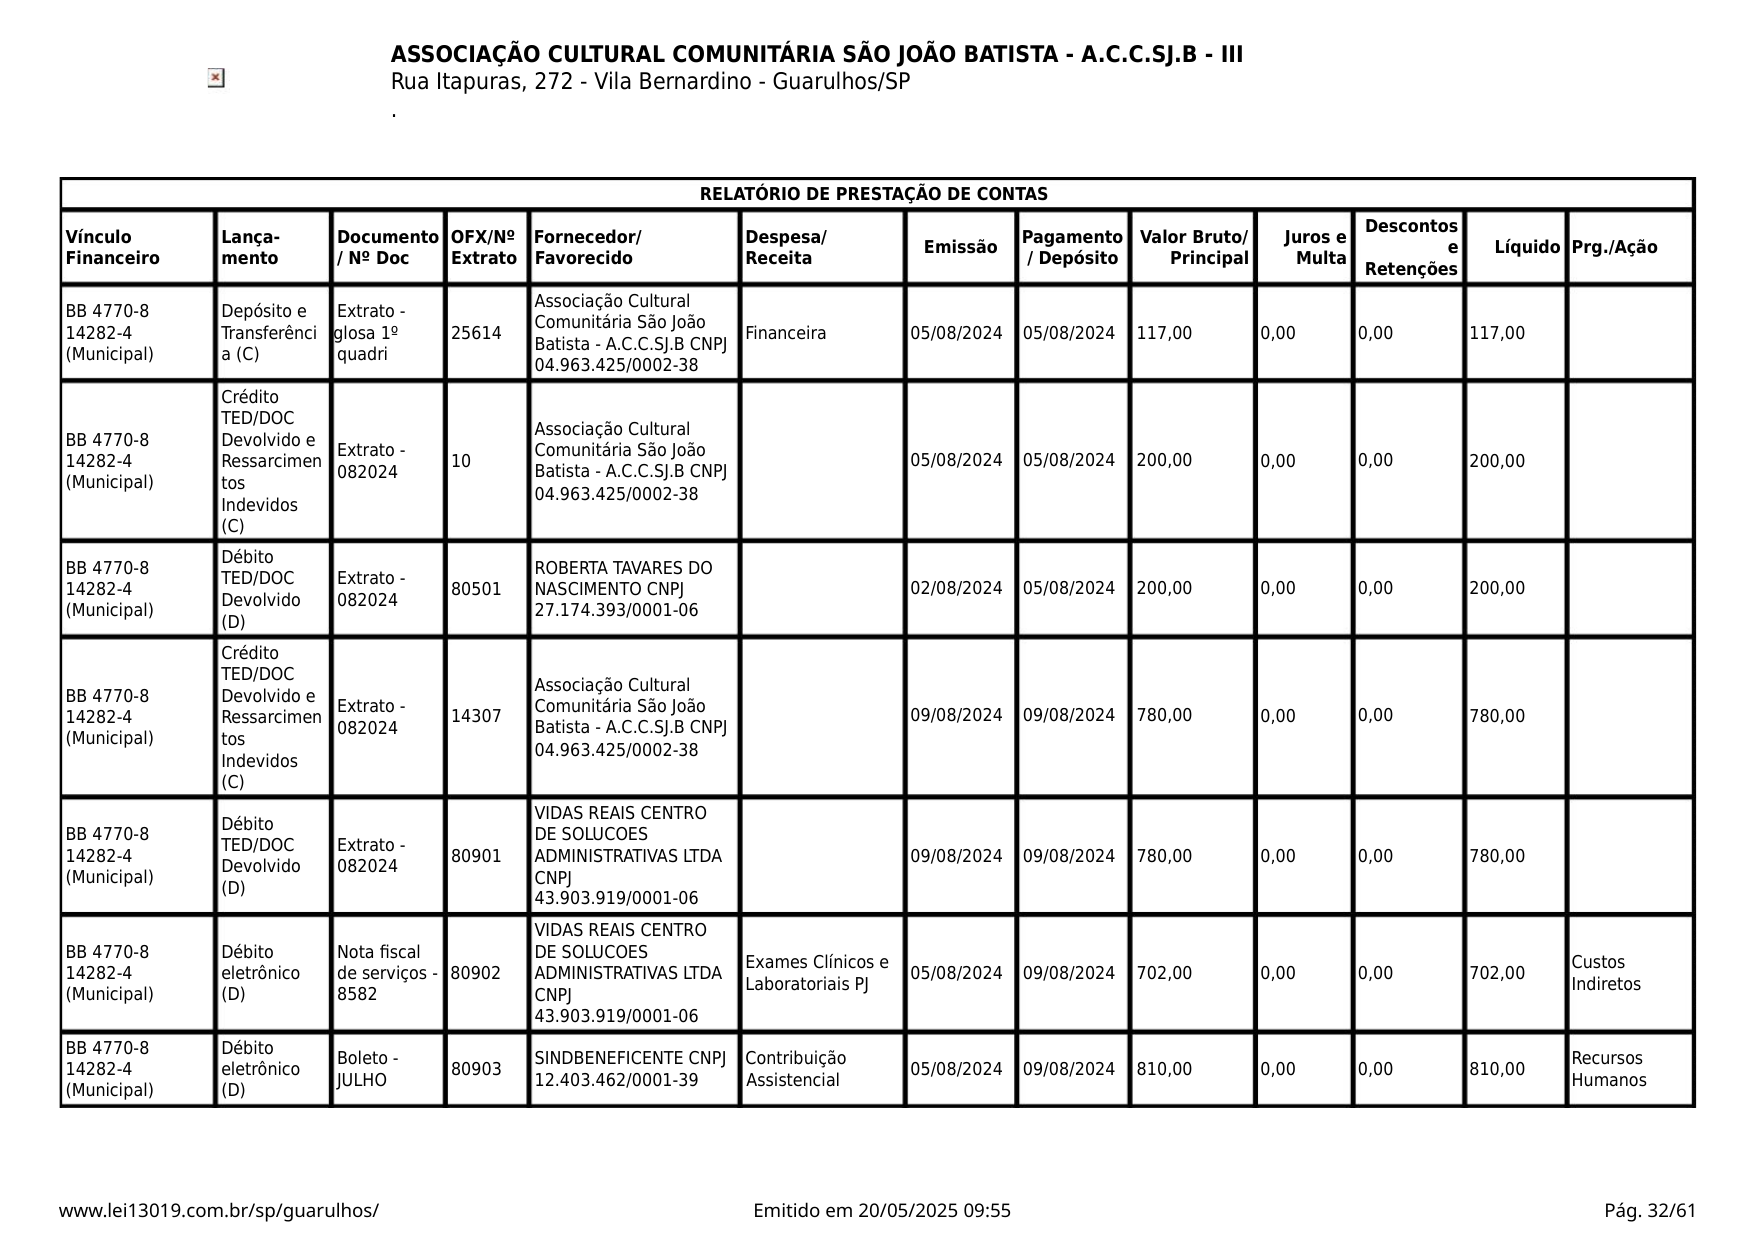

ASSOCIAÇÃO CULTURAL COMUNITÁRIA SÃO JOÃO BATISTA - A.C.C.SJ.B - III
Rua Itapuras, 272 - Vila Bernardino - Guarulhos/SP
.
RELATÓRIO DE PRESTAÇÃO DE CONTAS
Descontos
e
Retenções
Vínculo
Financeiro
Lança-
mento
Documento OFX/Nº Fornecedor/
Despesa/
Receita
Pagamento Valor Bruto/
/ Depósito Principal
Juros e
Multa
Emissão
Líquido Prg./Ação
/ Nº Doc
Extrato Favorecido
Associação Cultural
BB 4770-8
14282-4
(Municipal)
Depósito e
Transferênci glosa 1º
a (C)
Extrato -
Comunitária São João
Batista - A.C.C.SJ.B CNPJ
04.963.425/0002-38
25614
Financeira
05/08/2024 05/08/2024 117,00
05/08/2024 05/08/2024 200,00
02/08/2024 05/08/2024 200,00
09/08/2024 09/08/2024 780,00
0,00
0,00
0,00
0,00
0,00
117,00
quadri
Crédito
TED/DOC
Devolvido e
Ressarcimen
tos
Indevidos
(C)
Associação Cultural
Comunitária São João
Batista - A.C.C.SJ.B CNPJ
04.963.425/0002-38
BB 4770-8
14282-4
(Municipal)
Extrato -
082024
10
0,00
0,00
0,00
200,00
200,00
780,00
Débito
TED/DOC
Devolvido
(D)
BB 4770-8
14282-4
(Municipal)
ROBERTA TAVARES DO
NASCIMENTO CNPJ
27.174.393/0001-06
Extrato -
082024
80501
14307
Crédito
TED/DOC
Devolvido e
Ressarcimen
tos
Indevidos
(C)
Associação Cultural
Comunitária São João
Batista - A.C.C.SJ.B CNPJ
04.963.425/0002-38
BB 4770-8
14282-4
(Municipal)
Extrato -
082024
VIDAS REAIS CENTRO
DE SOLUCOES
ADMINISTRATIVAS LTDA
CNPJ
Débito
TED/DOC
Devolvido
(D)
BB 4770-8
14282-4
(Municipal)
Extrato -
082024
80901
09/08/2024 09/08/2024 780,00
0,00
0,00
780,00
43.903.919/0001-06
VIDAS REAIS CENTRO
DE SOLUCOES
ADMINISTRATIVAS LTDA
CNPJ
BB 4770-8
14282-4
(Municipal)
Débito
eletrônico
(D)
Nota ﬁscal
de serviços - 80902
8582
Exames Clínicos e
Laboratoriais PJ
Custos
Indiretos
05/08/2024 09/08/2024 702,00
05/08/2024 09/08/2024 810,00
0,00
0,00
0,00
0,00
702,00
810,00
43.903.919/0001-06
BB 4770-8
14282-4
(Municipal)
Débito
eletrônico
(D)
Boleto -
JULHO
SINDBENEFICENTE CNPJ Contribuição
12.403.462/0001-39 Assistencial
Recursos
Humanos
80903
www.lei13019.com.br/sp/guarulhos/
Emitido em 20/05/2025 09:55
Pág. 32/61